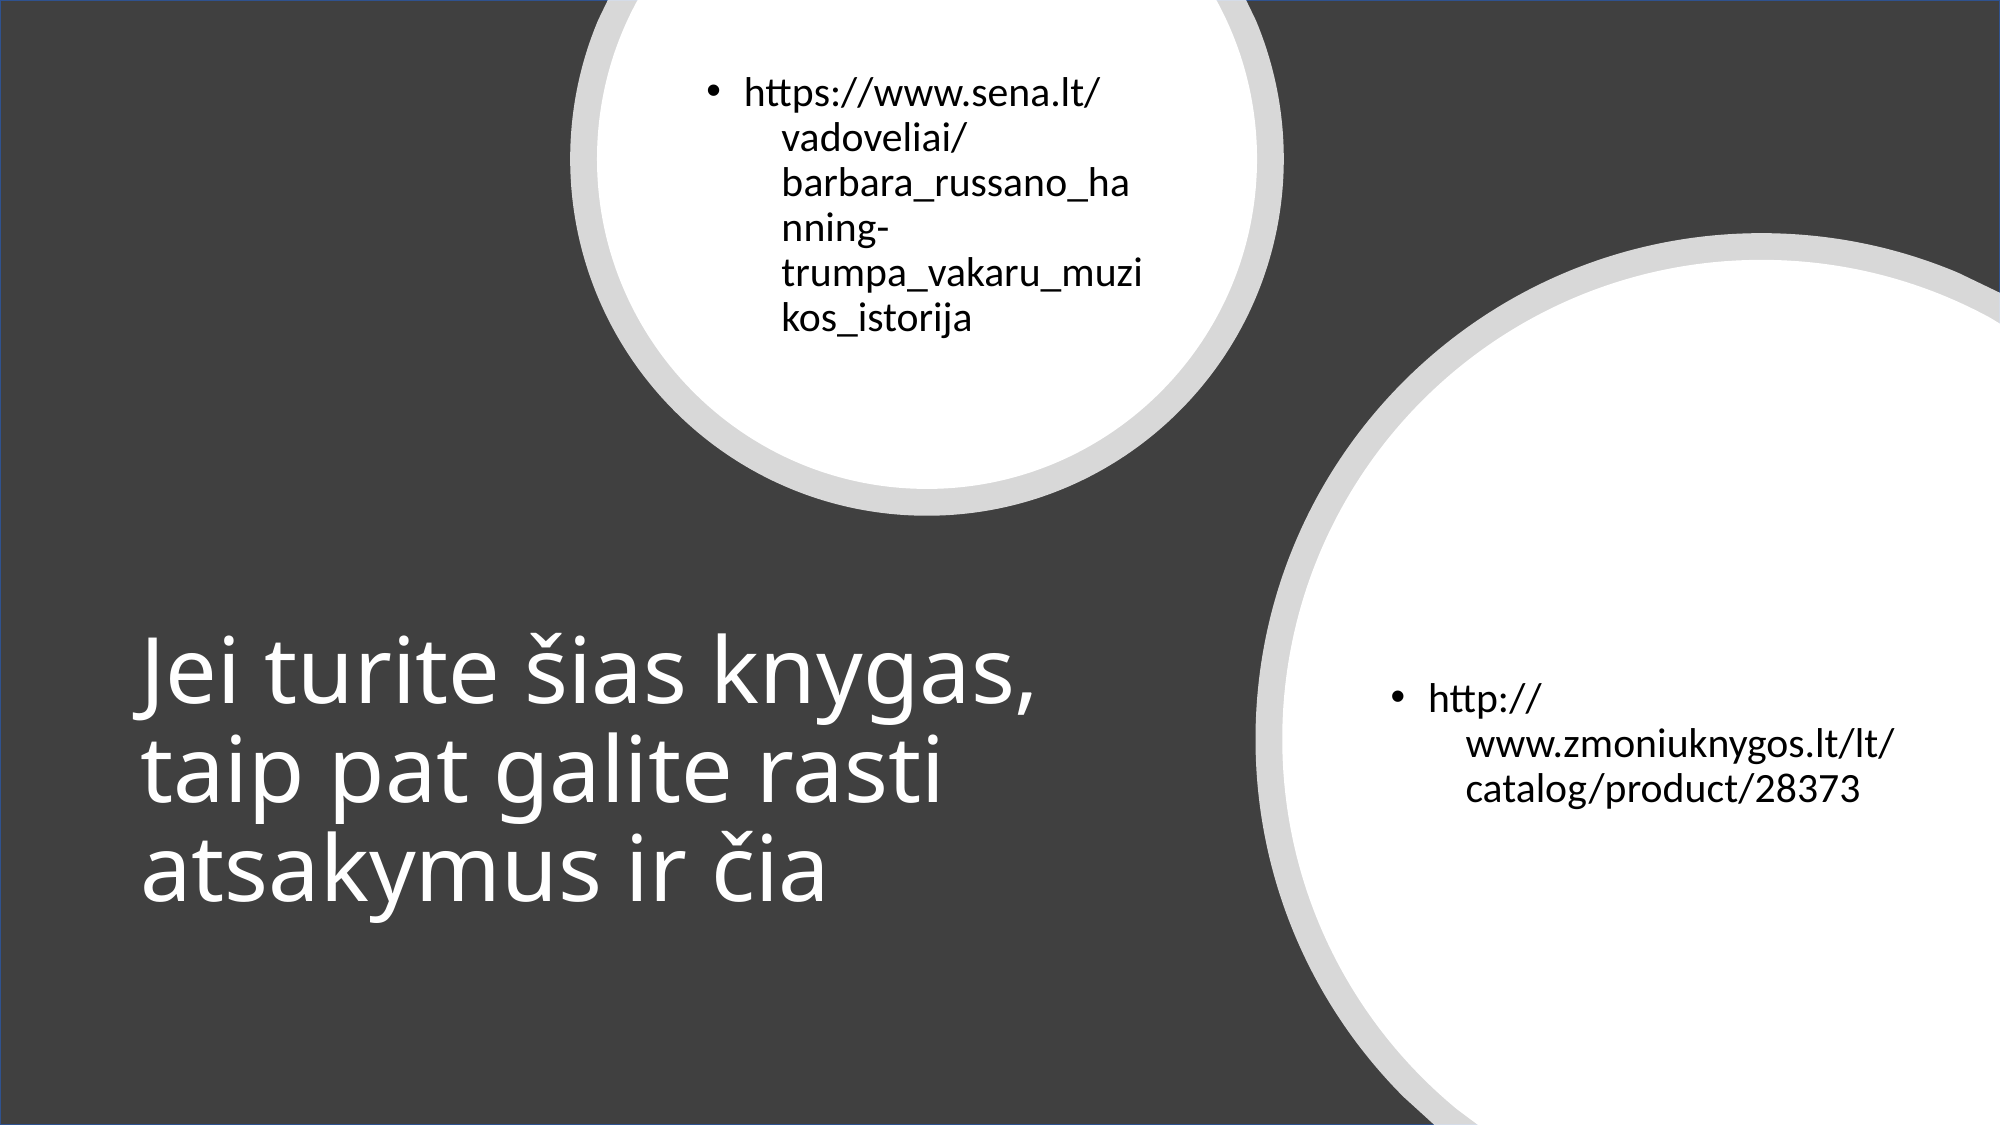

https://www.sena.lt/vadoveliai/barbara_russano_hanning-trumpa_vakaru_muzikos_istorija
http://www.zmoniuknygos.lt/lt/catalog/product/28373
# Jei turite šias knygas, taip pat galite rasti atsakymus ir čia